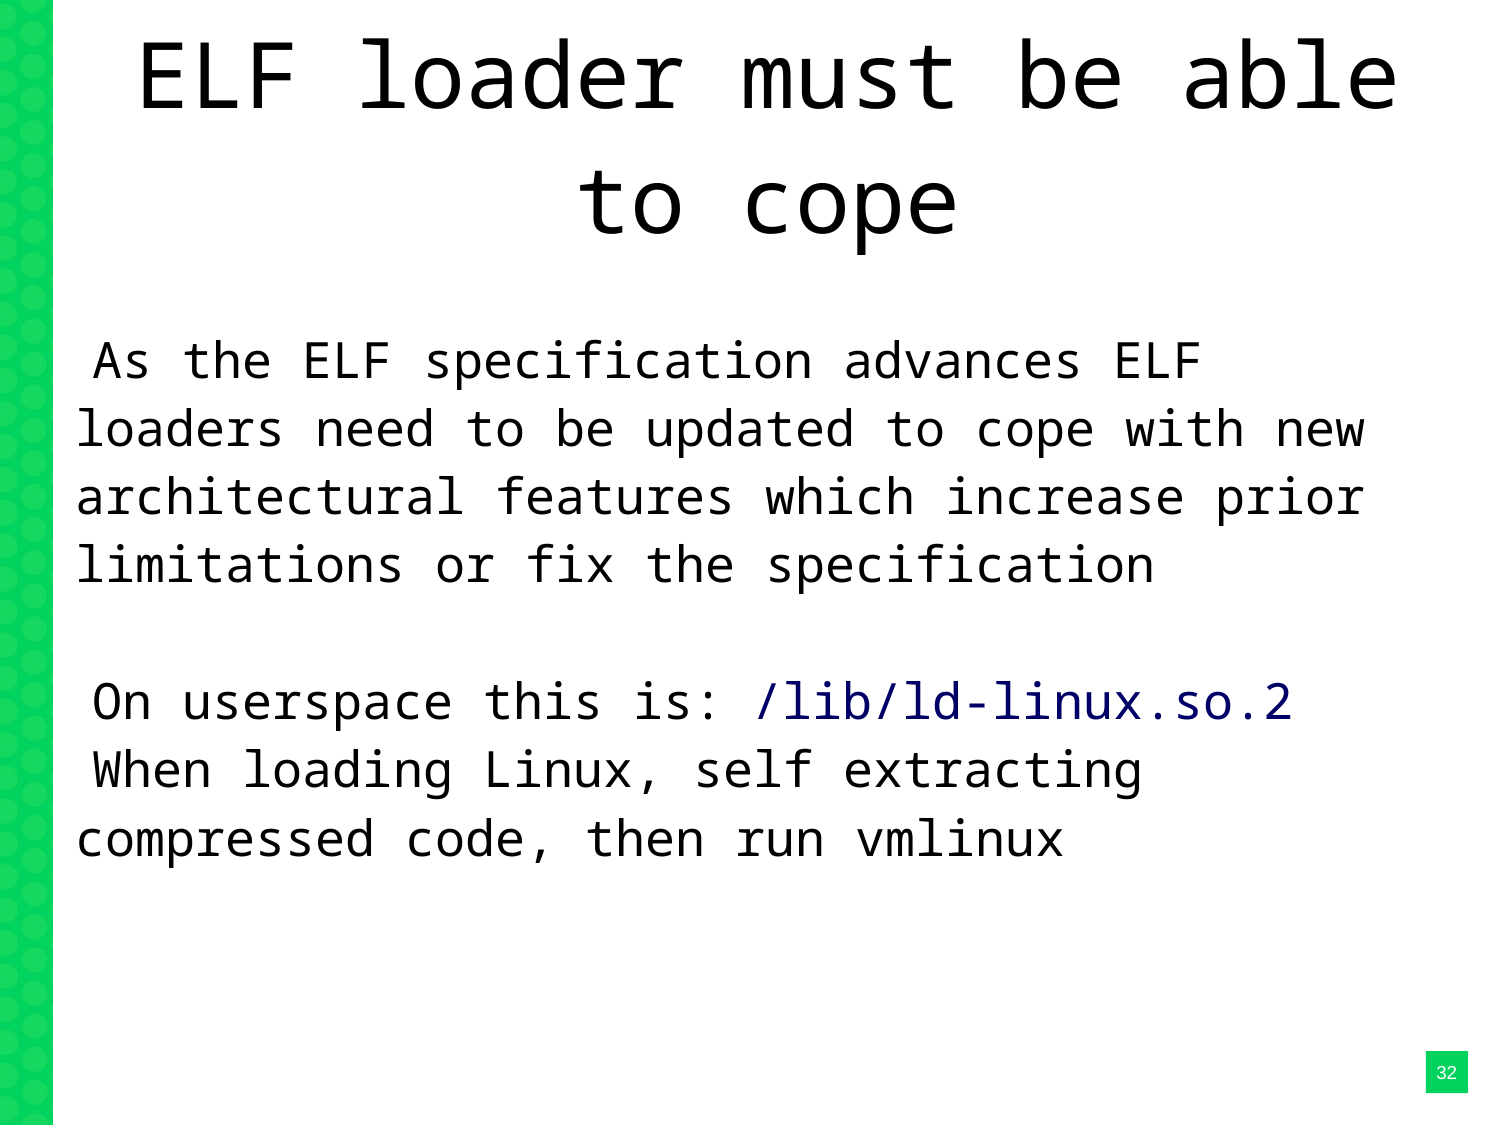

# ELF loader must be able to cope
As the ELF specification advances ELF loaders need to be updated to cope with new architectural features which increase prior limitations or fix the specification
On userspace this is: /lib/ld-linux.so.2
When loading Linux, self extracting compressed code, then run vmlinux